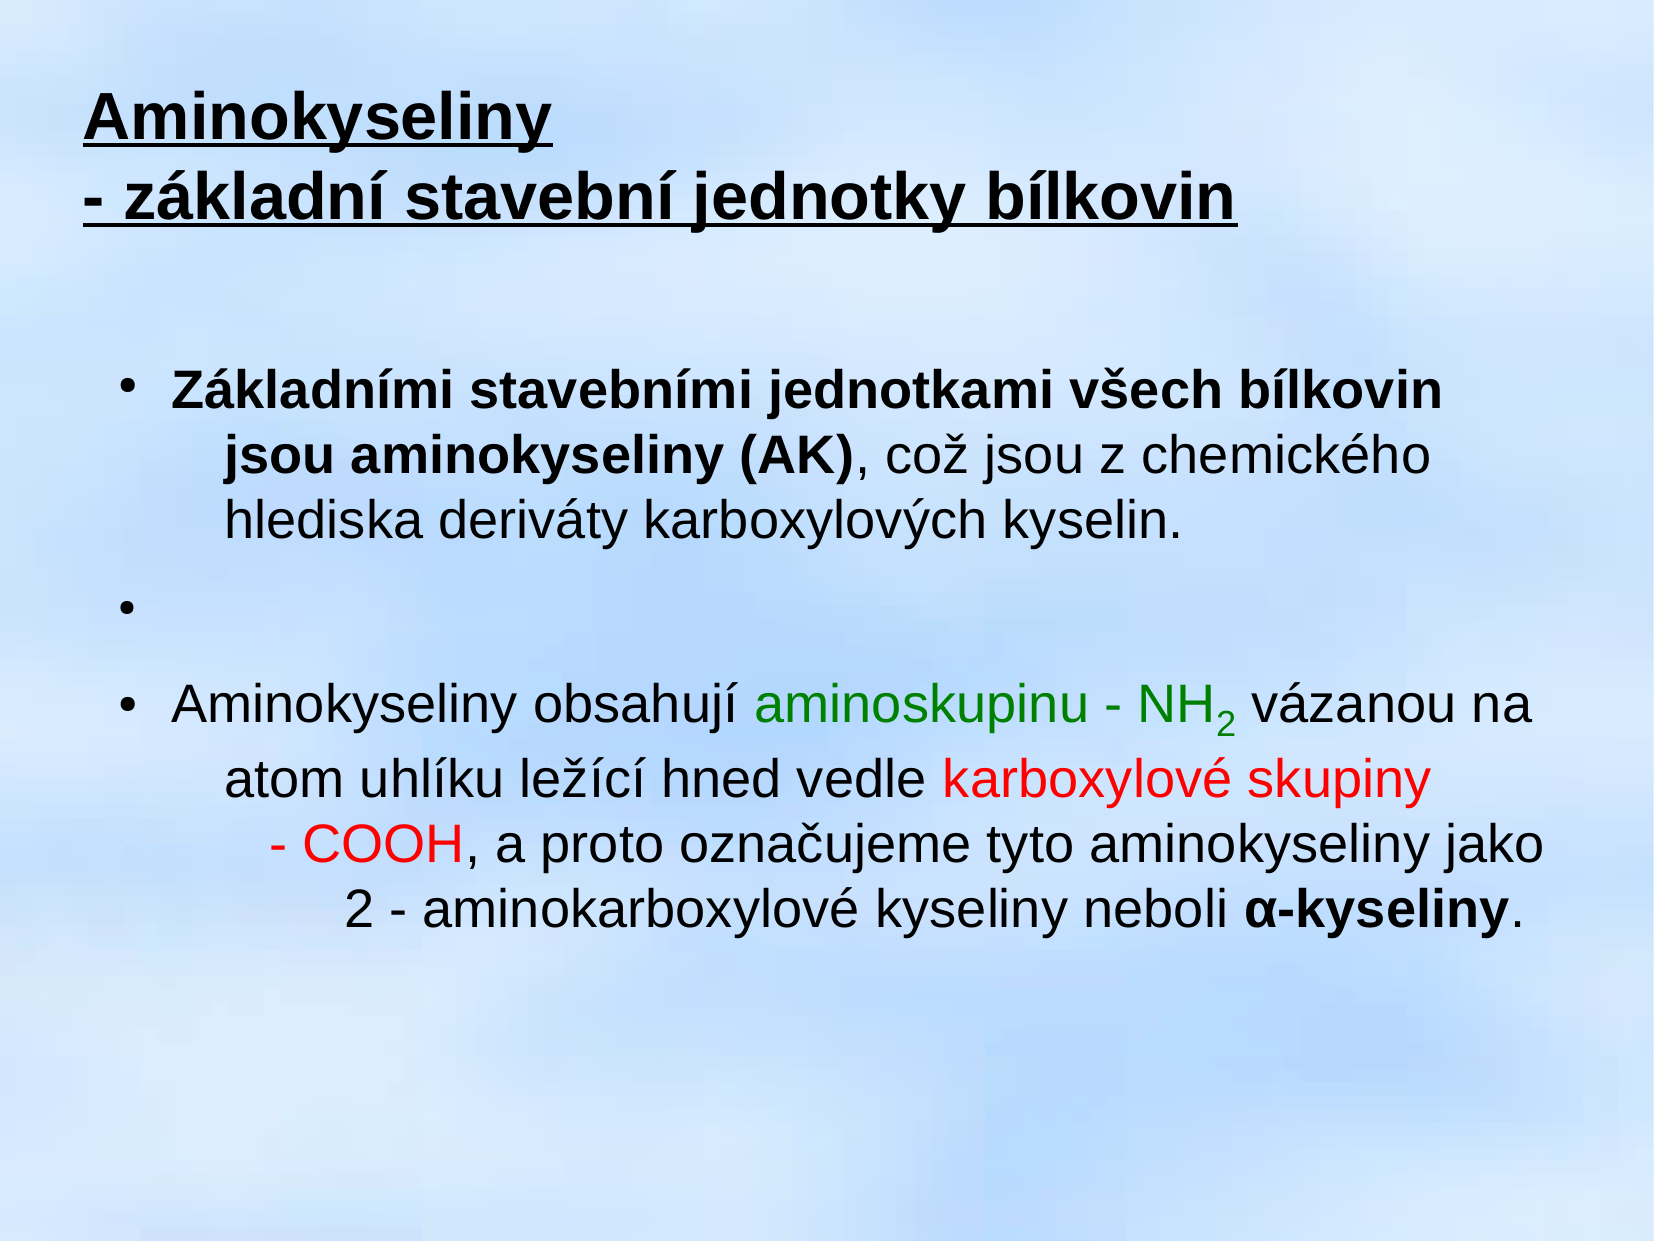

# Aminokyseliny - základní stavební jednotky bílkovin
Základními stavebními jednotkami všech bílkovin jsou aminokyseliny (AK), což jsou z chemického hlediska deriváty karboxylových kyselin.
Aminokyseliny obsahují aminoskupinu - NH2 vázanou na atom uhlíku ležící hned vedle karboxylové skupiny - COOH, a proto označujeme tyto aminokyseliny jako 2 - aminokarboxylové kyseliny neboli α-kyseliny.